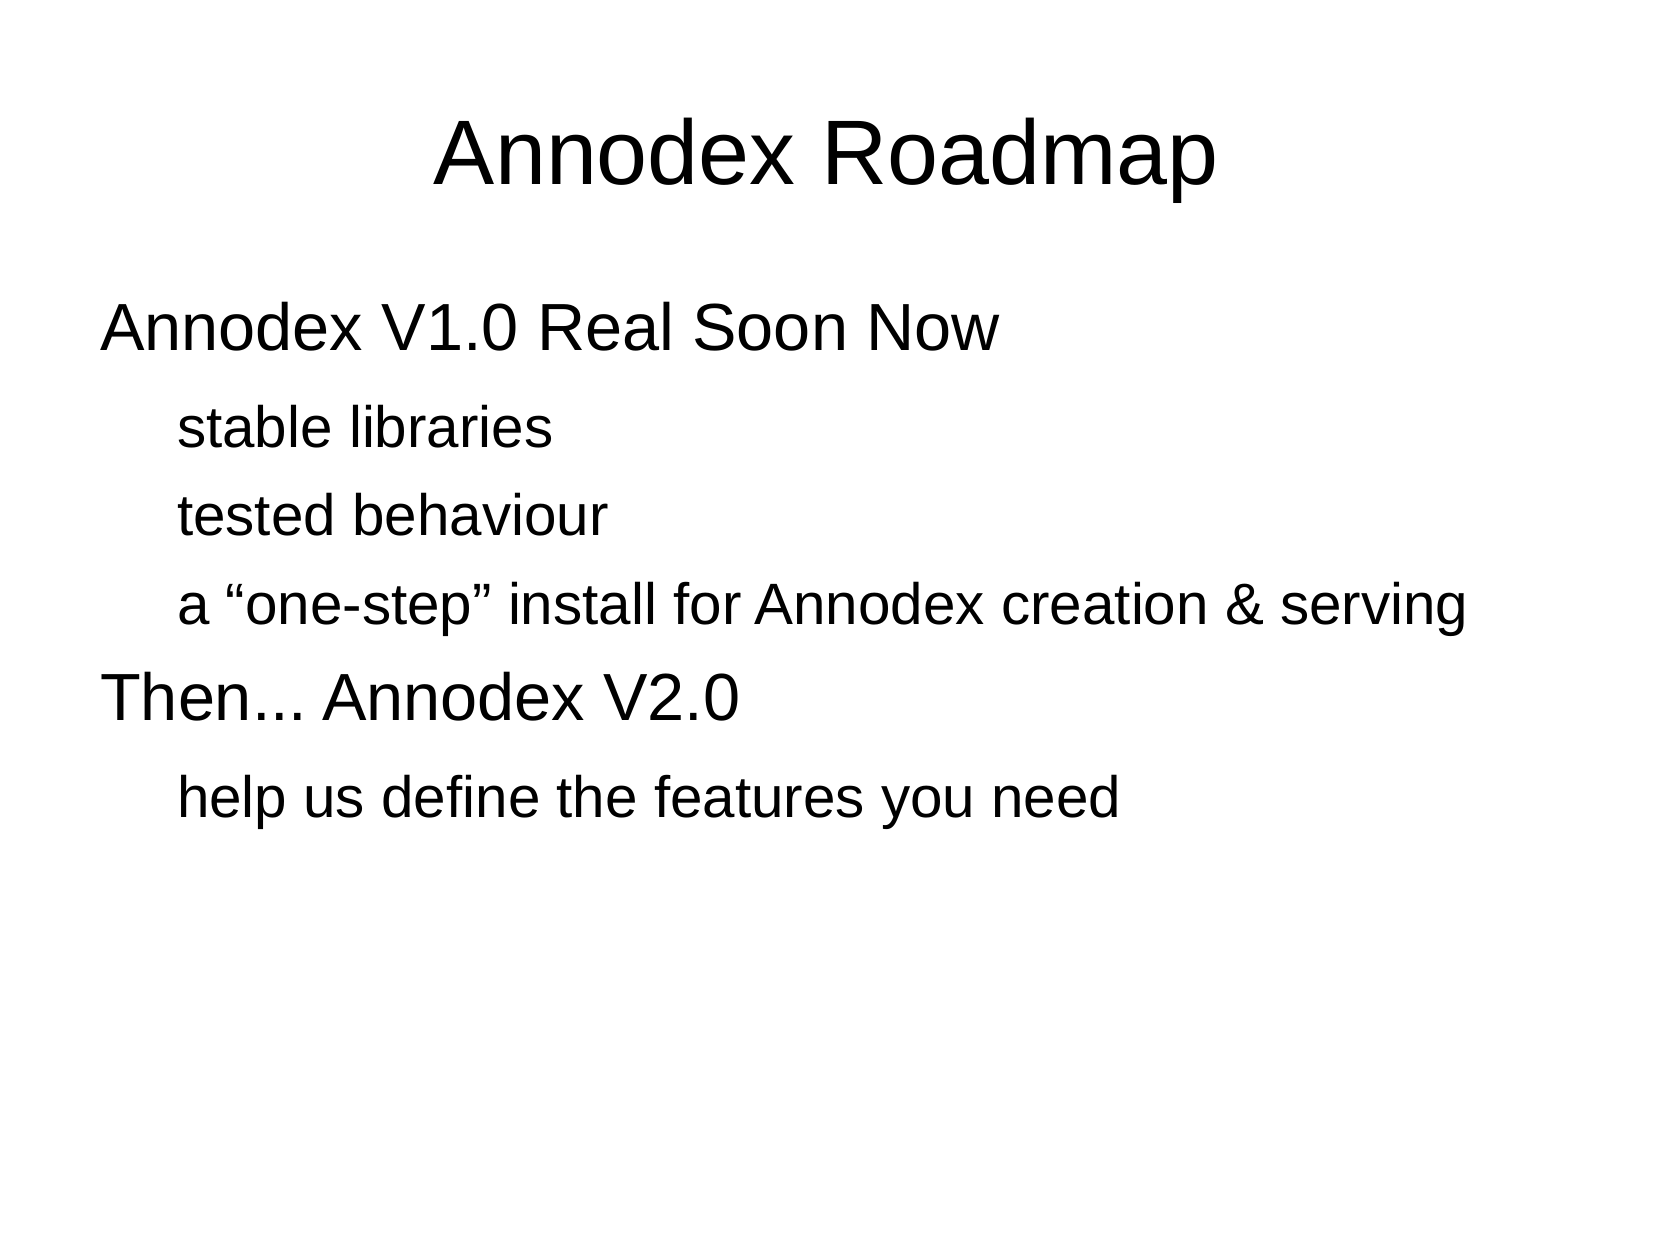

# Annodex Roadmap
Annodex V1.0 Real Soon Now
stable libraries
tested behaviour
a “one-step” install for Annodex creation & serving
Then... Annodex V2.0
help us define the features you need